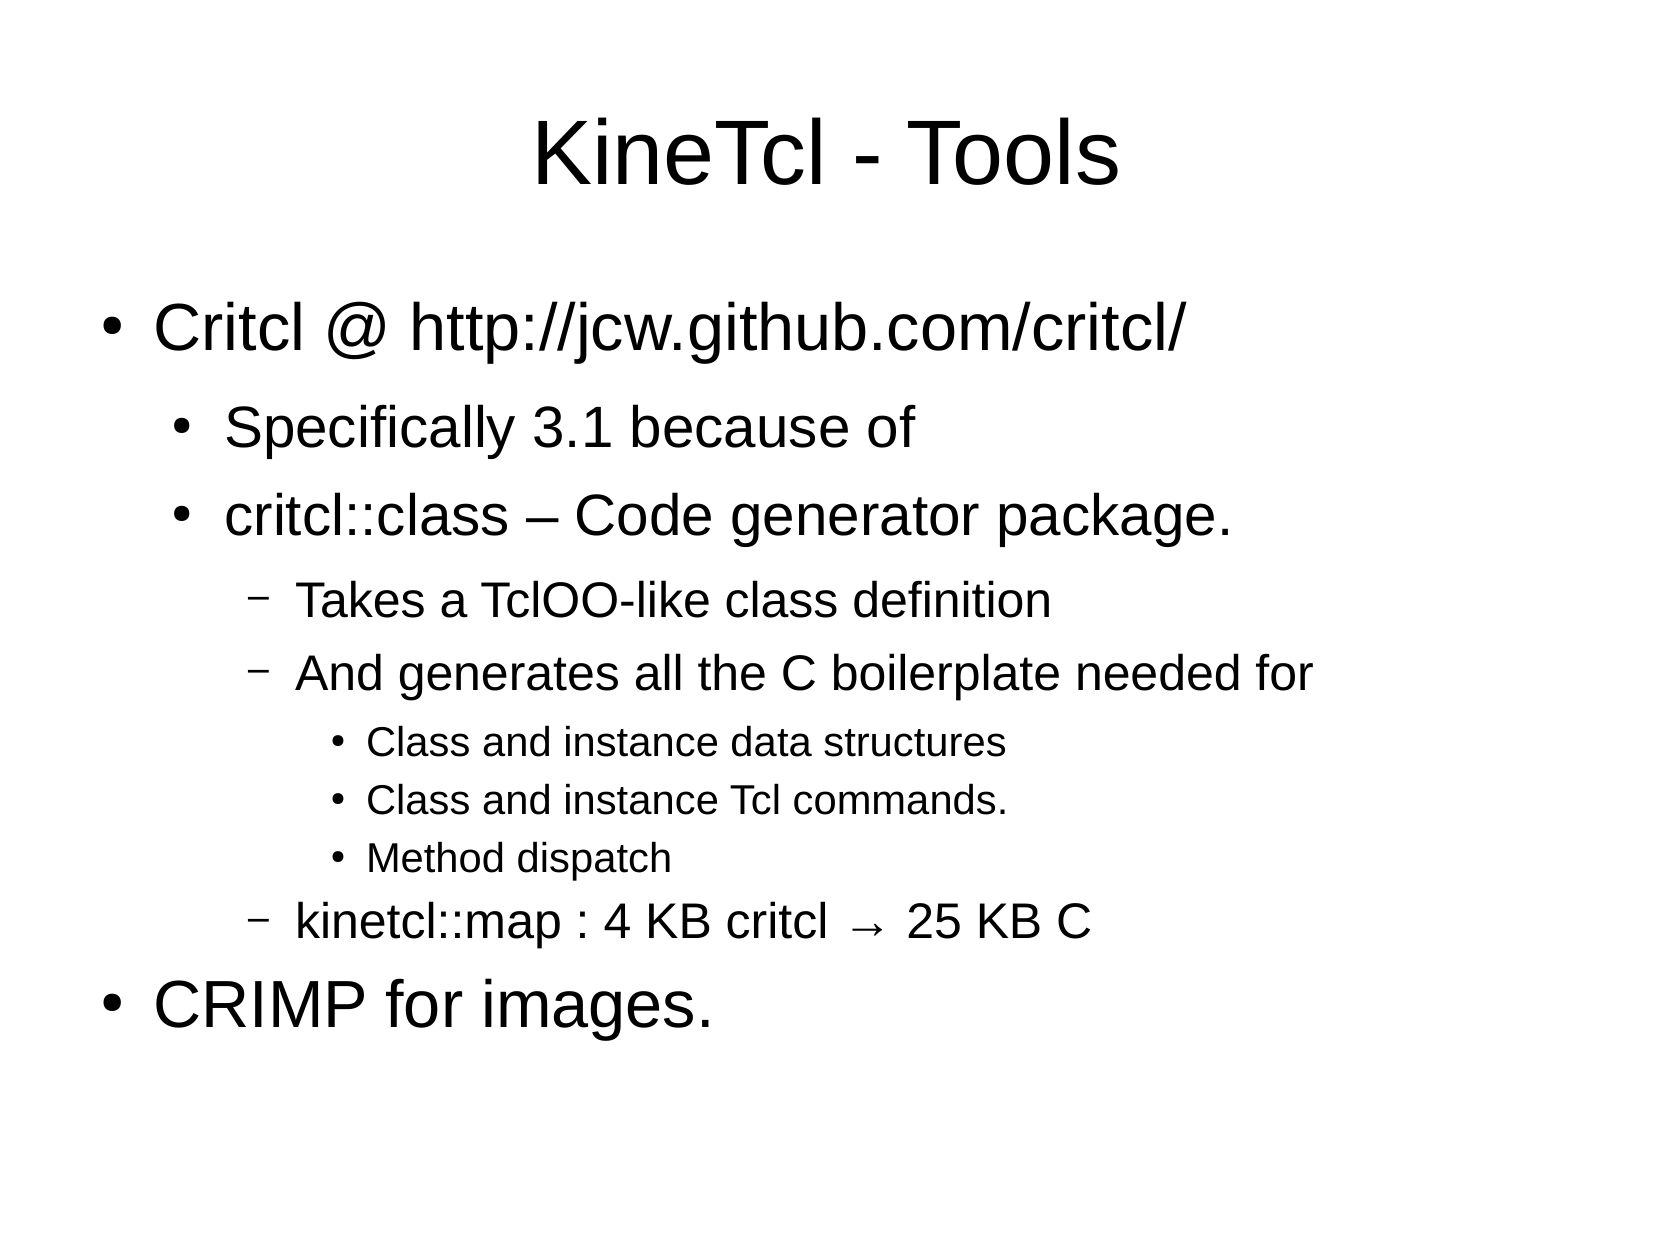

# KineTcl - Tools
Critcl @ http://jcw.github.com/critcl/
Specifically 3.1 because of
critcl::class – Code generator package.
Takes a TclOO-like class definition
And generates all the C boilerplate needed for
Class and instance data structures
Class and instance Tcl commands.
Method dispatch
kinetcl::map : 4 KB critcl → 25 KB C
CRIMP for images.